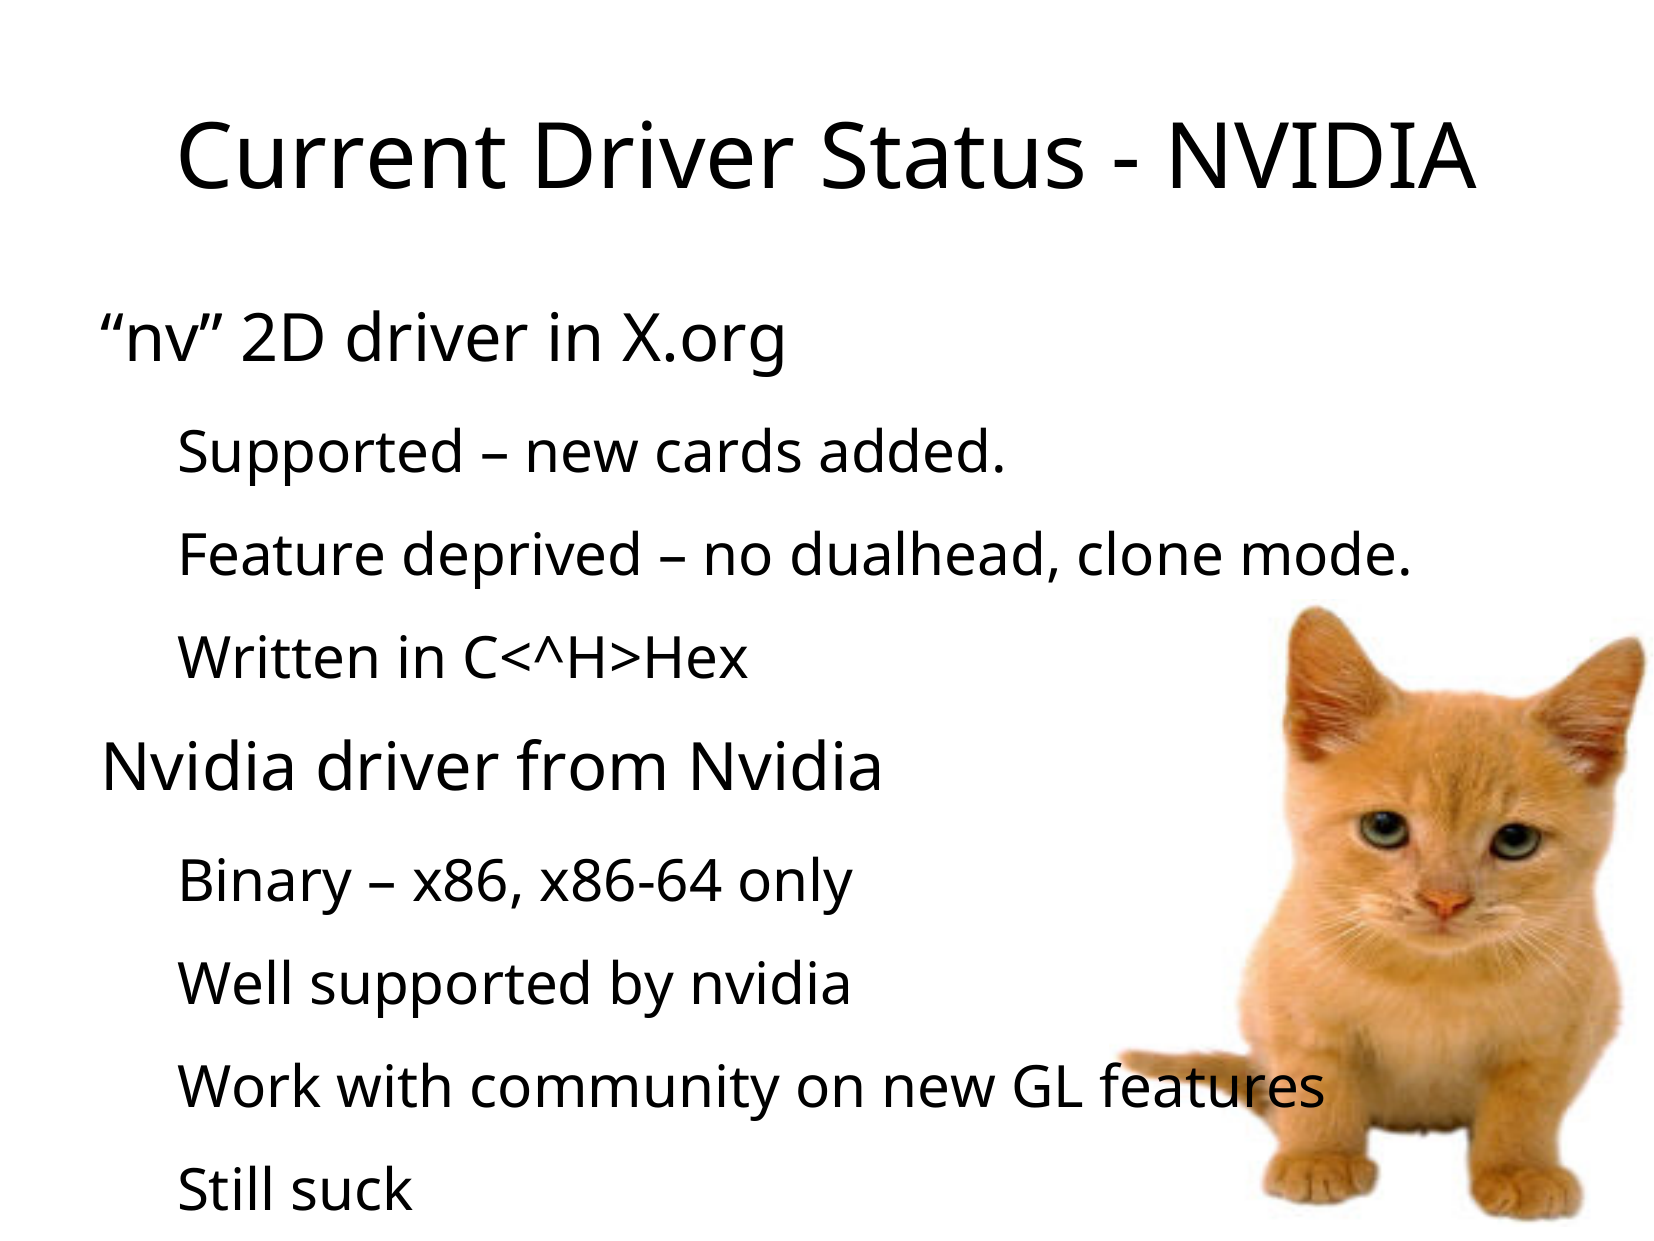

# Current Driver Status - NVIDIA
“nv” 2D driver in X.org
Supported – new cards added.
Feature deprived – no dualhead, clone mode.
Written in C<^H>Hex
Nvidia driver from Nvidia
Binary – x86, x86-64 only
Well supported by nvidia
Work with community on new GL features
Still suck